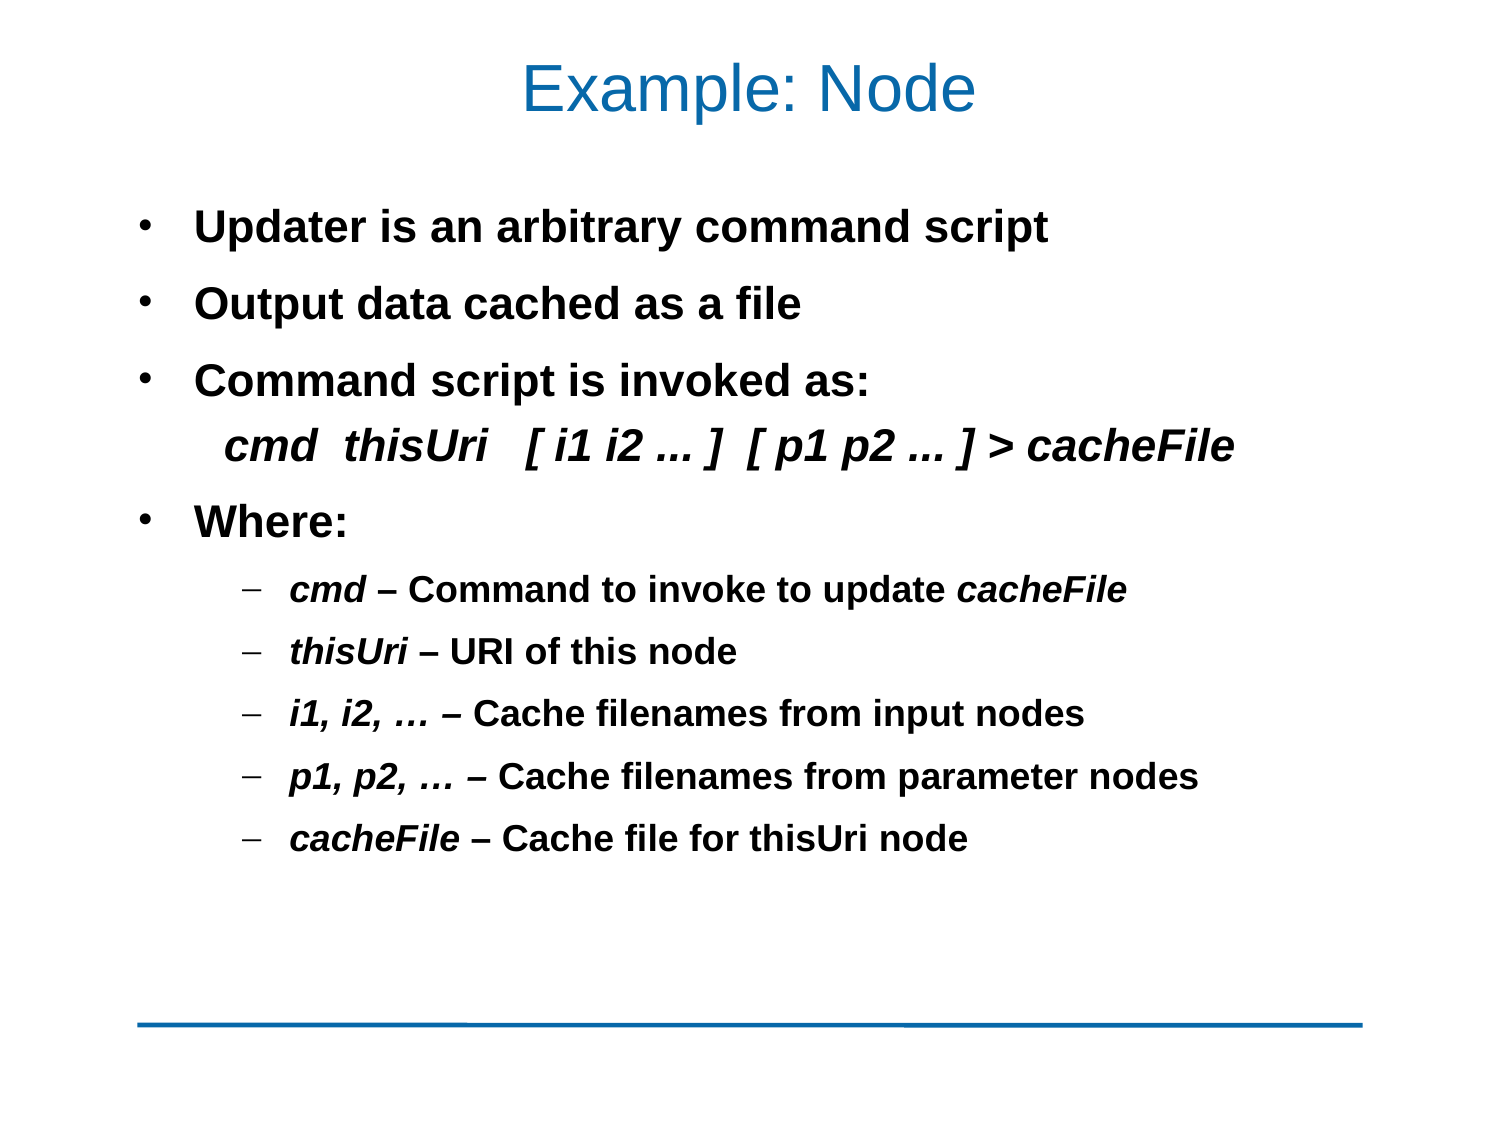

# Example: Node
Updater is an arbitrary command script
Output data cached as a file
Command script is invoked as:
cmd thisUri [ i1 i2 ... ] [ p1 p2 ... ] > cacheFile
Where:
cmd – Command to invoke to update cacheFile
thisUri – URI of this node
i1, i2, … – Cache filenames from input nodes
p1, p2, … – Cache filenames from parameter nodes
cacheFile – Cache file for thisUri node